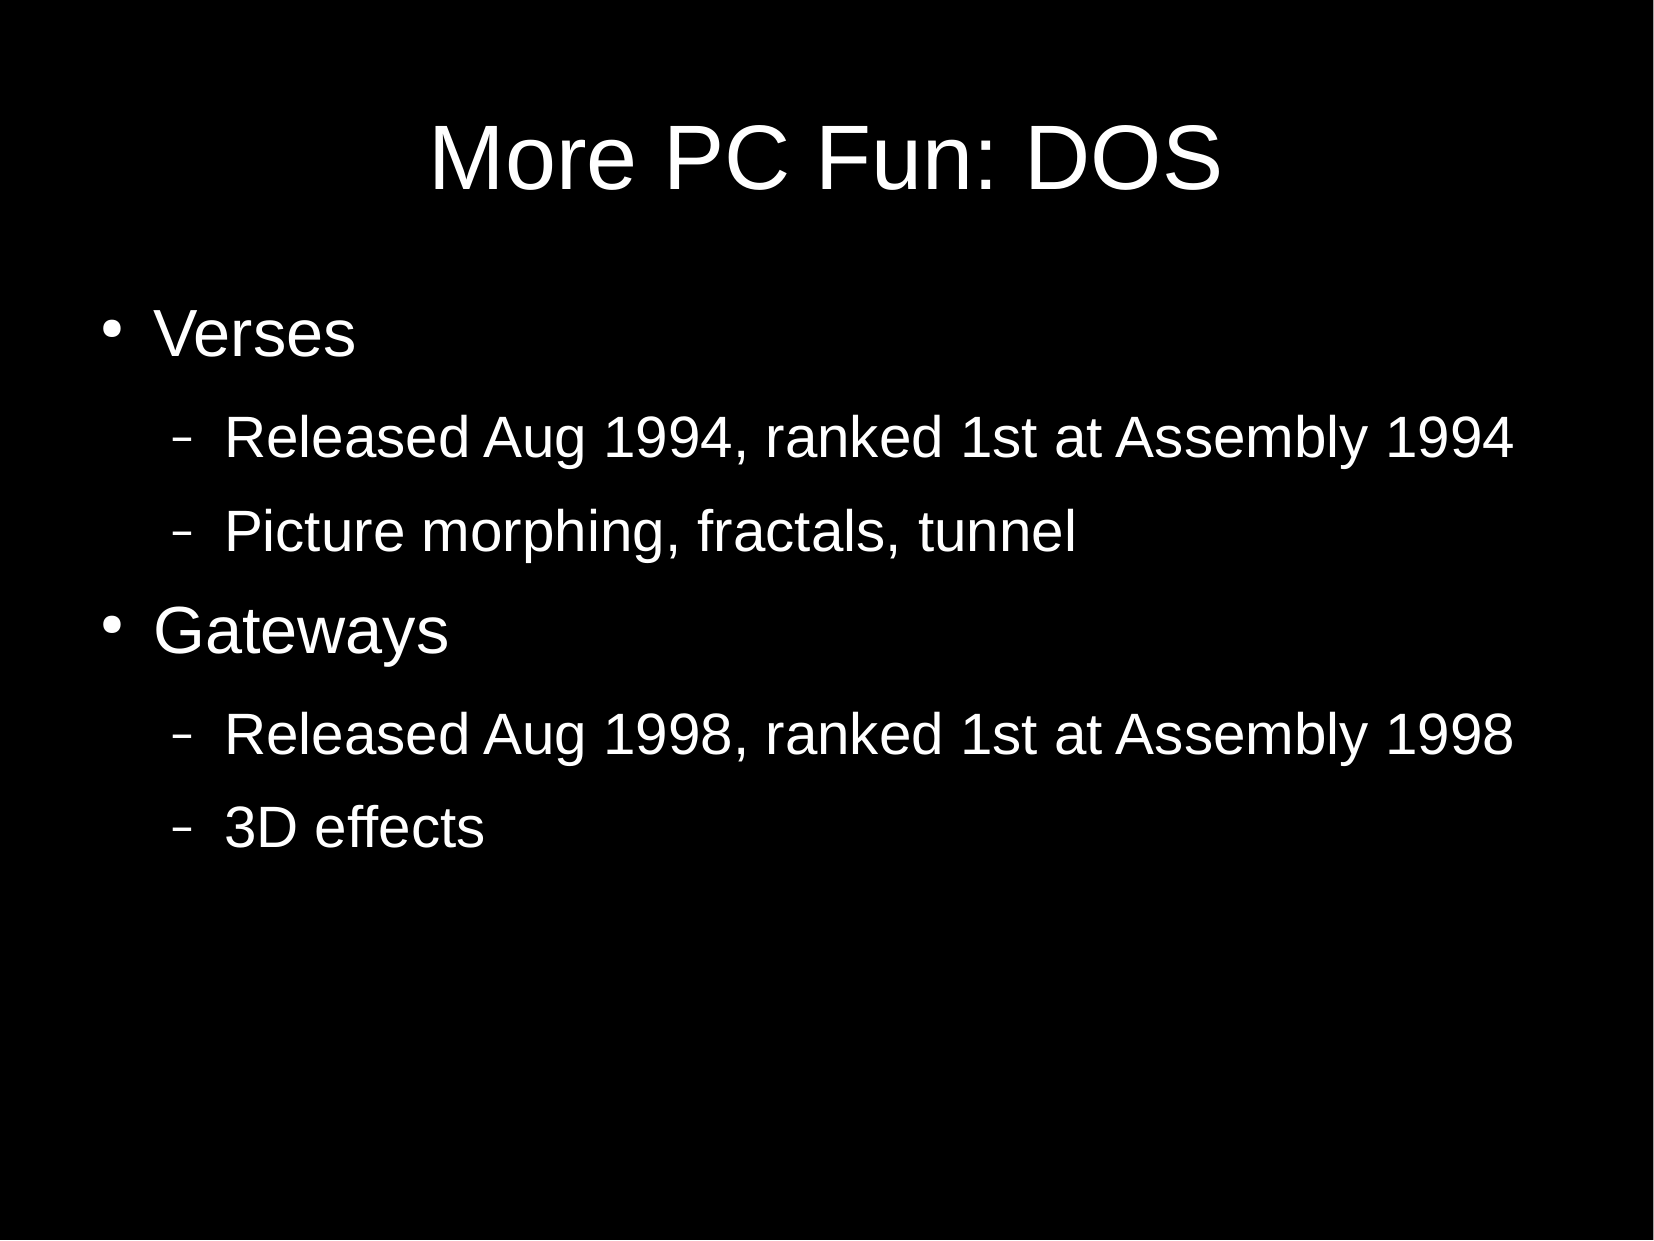

# More PC Fun: DOS
Verses
Released Aug 1994, ranked 1st at Assembly 1994
Picture morphing, fractals, tunnel
Gateways
Released Aug 1998, ranked 1st at Assembly 1998
3D effects